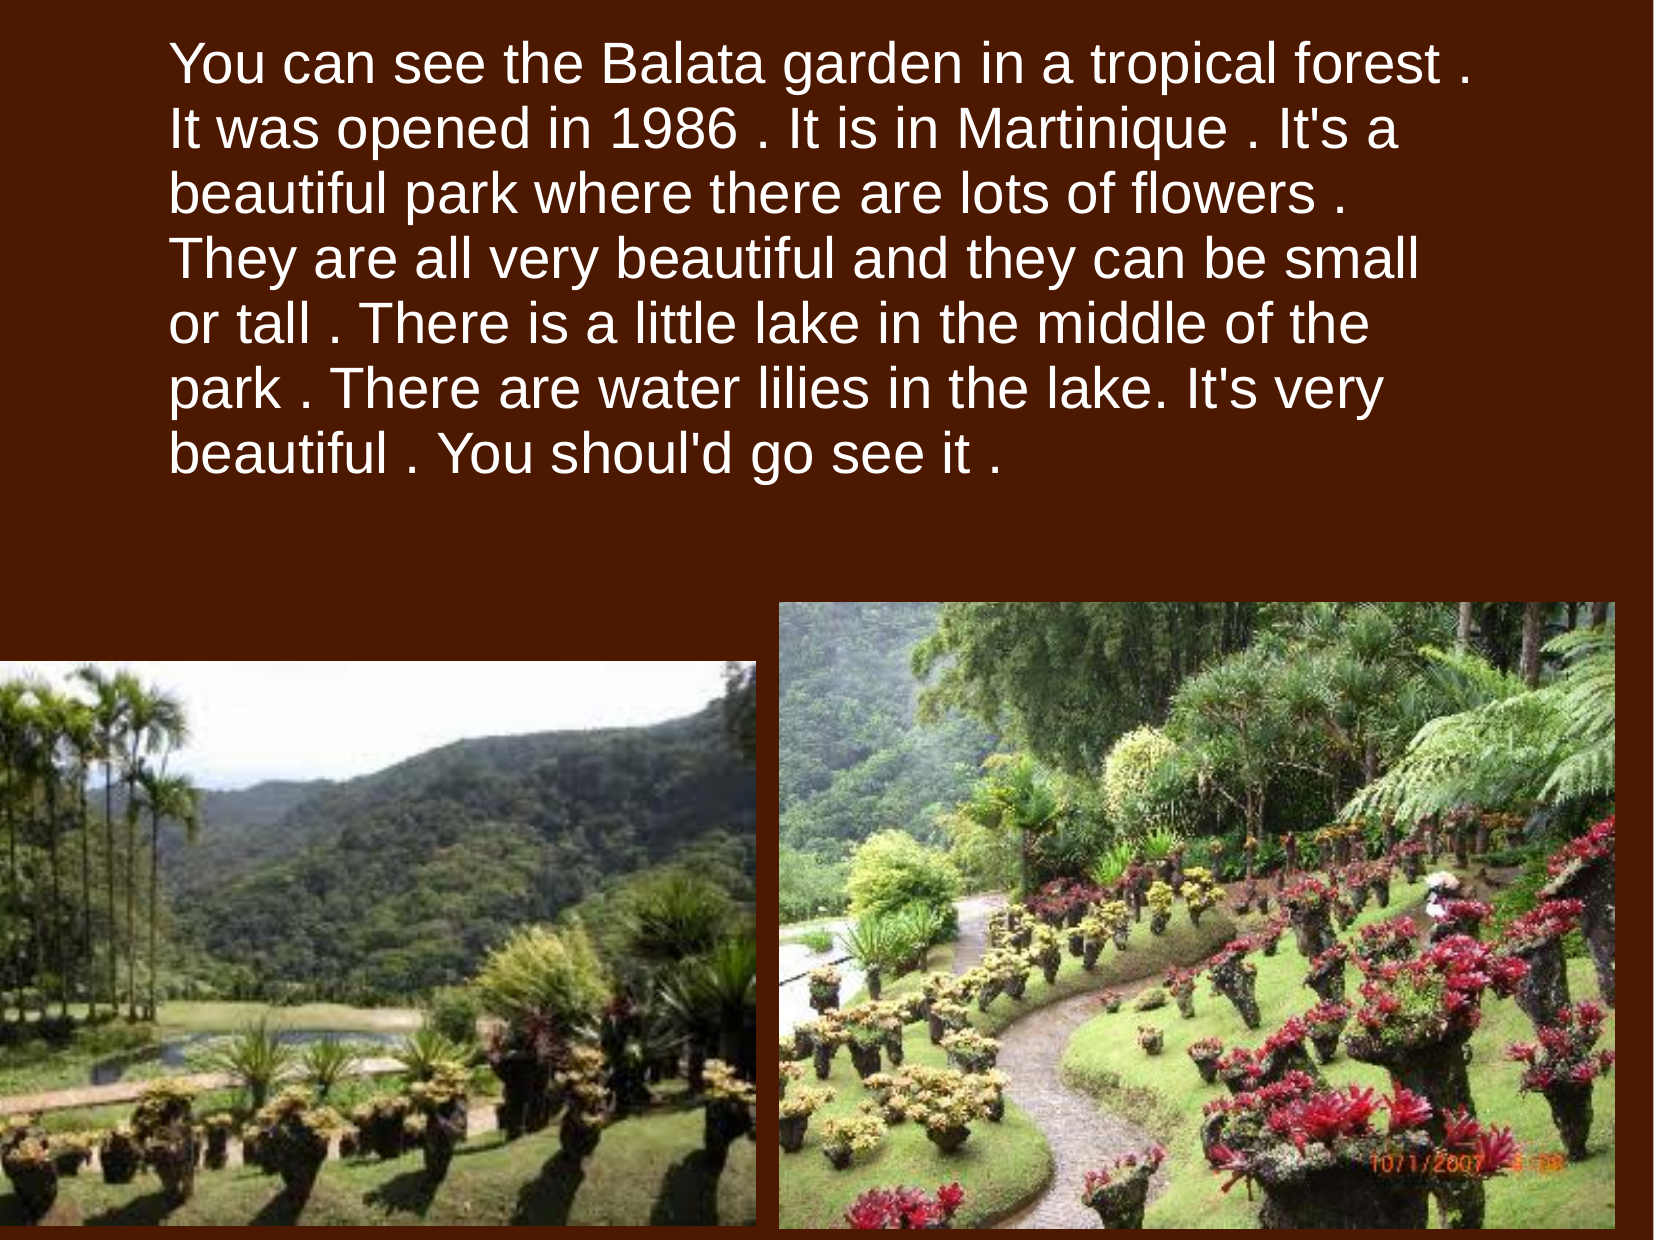

You can see the Balata garden in a tropical forest . It was opened in 1986 . It is in Martinique . It's a beautiful park where there are lots of flowers . They are all very beautiful and they can be small or tall . There is a little lake in the middle of the park . There are water lilies in the lake. It's very beautiful . You shoul'd go see it .